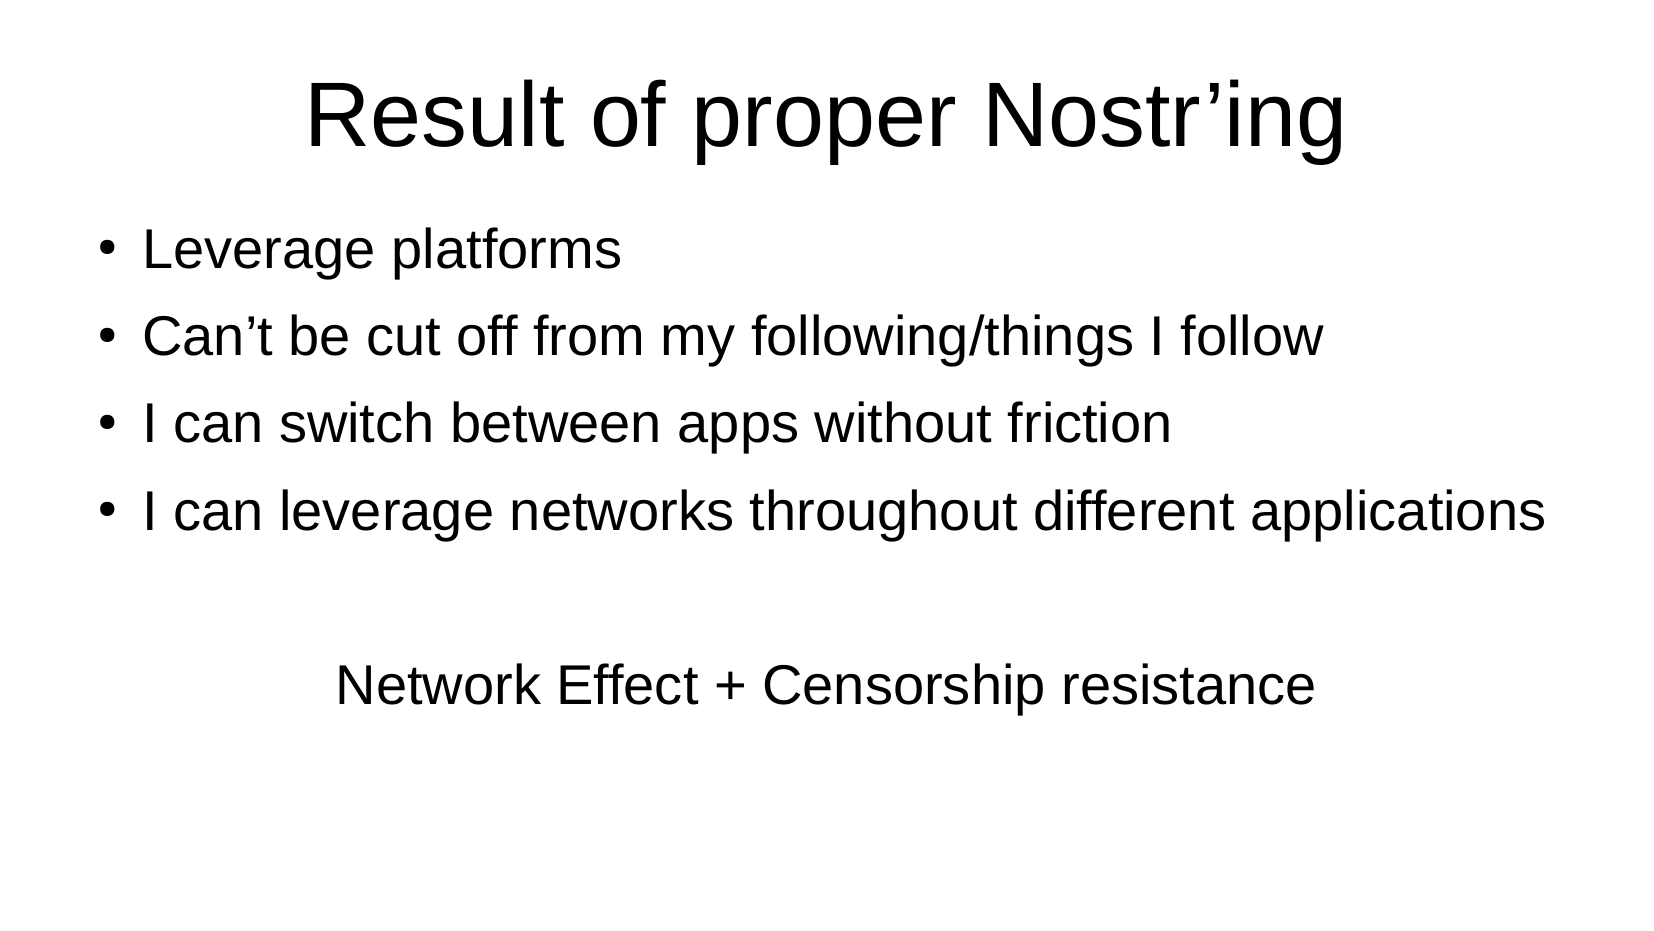

# Result of proper Nostr’ing
Leverage platforms
Can’t be cut off from my following/things I follow
I can switch between apps without friction
I can leverage networks throughout different applications
Network Effect + Censorship resistance